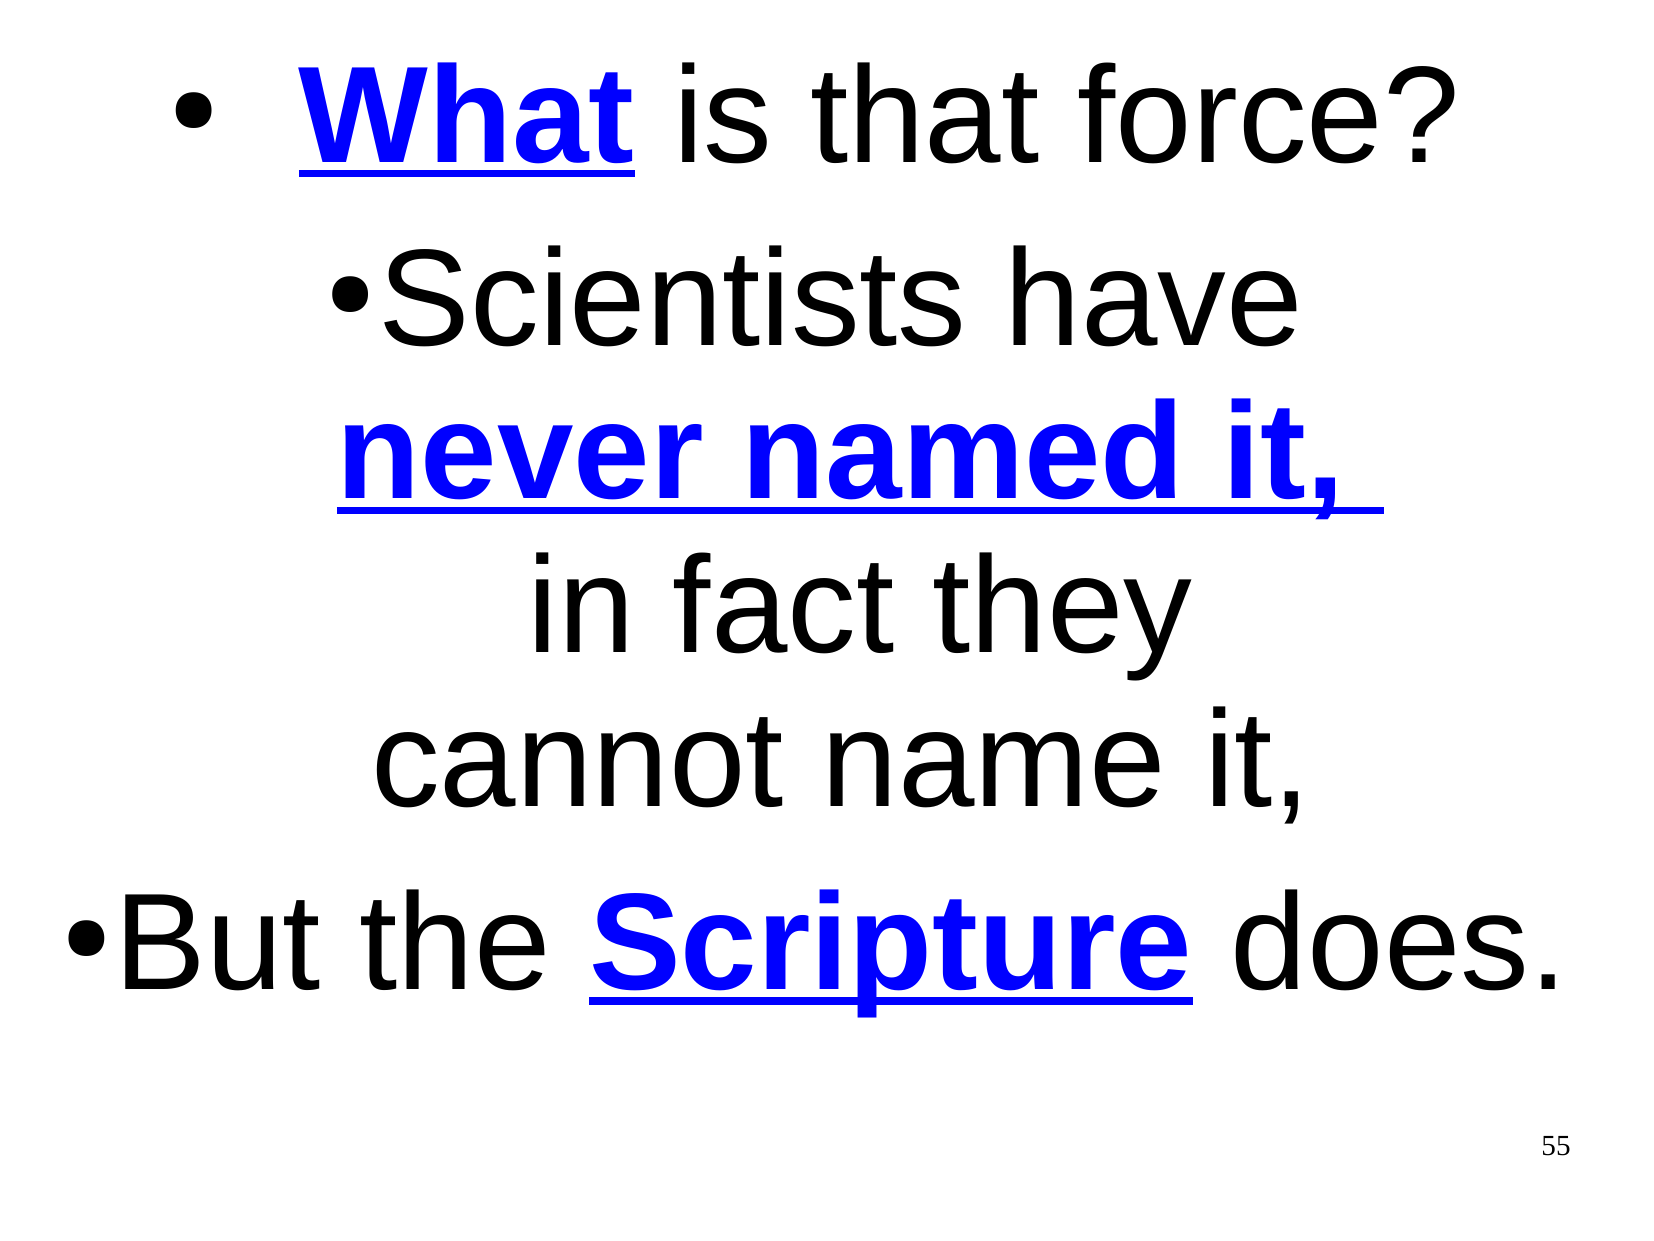

# What is that force?
Scientists have
never named it,
in fact they
cannot name it,
But the Scripture does.
55